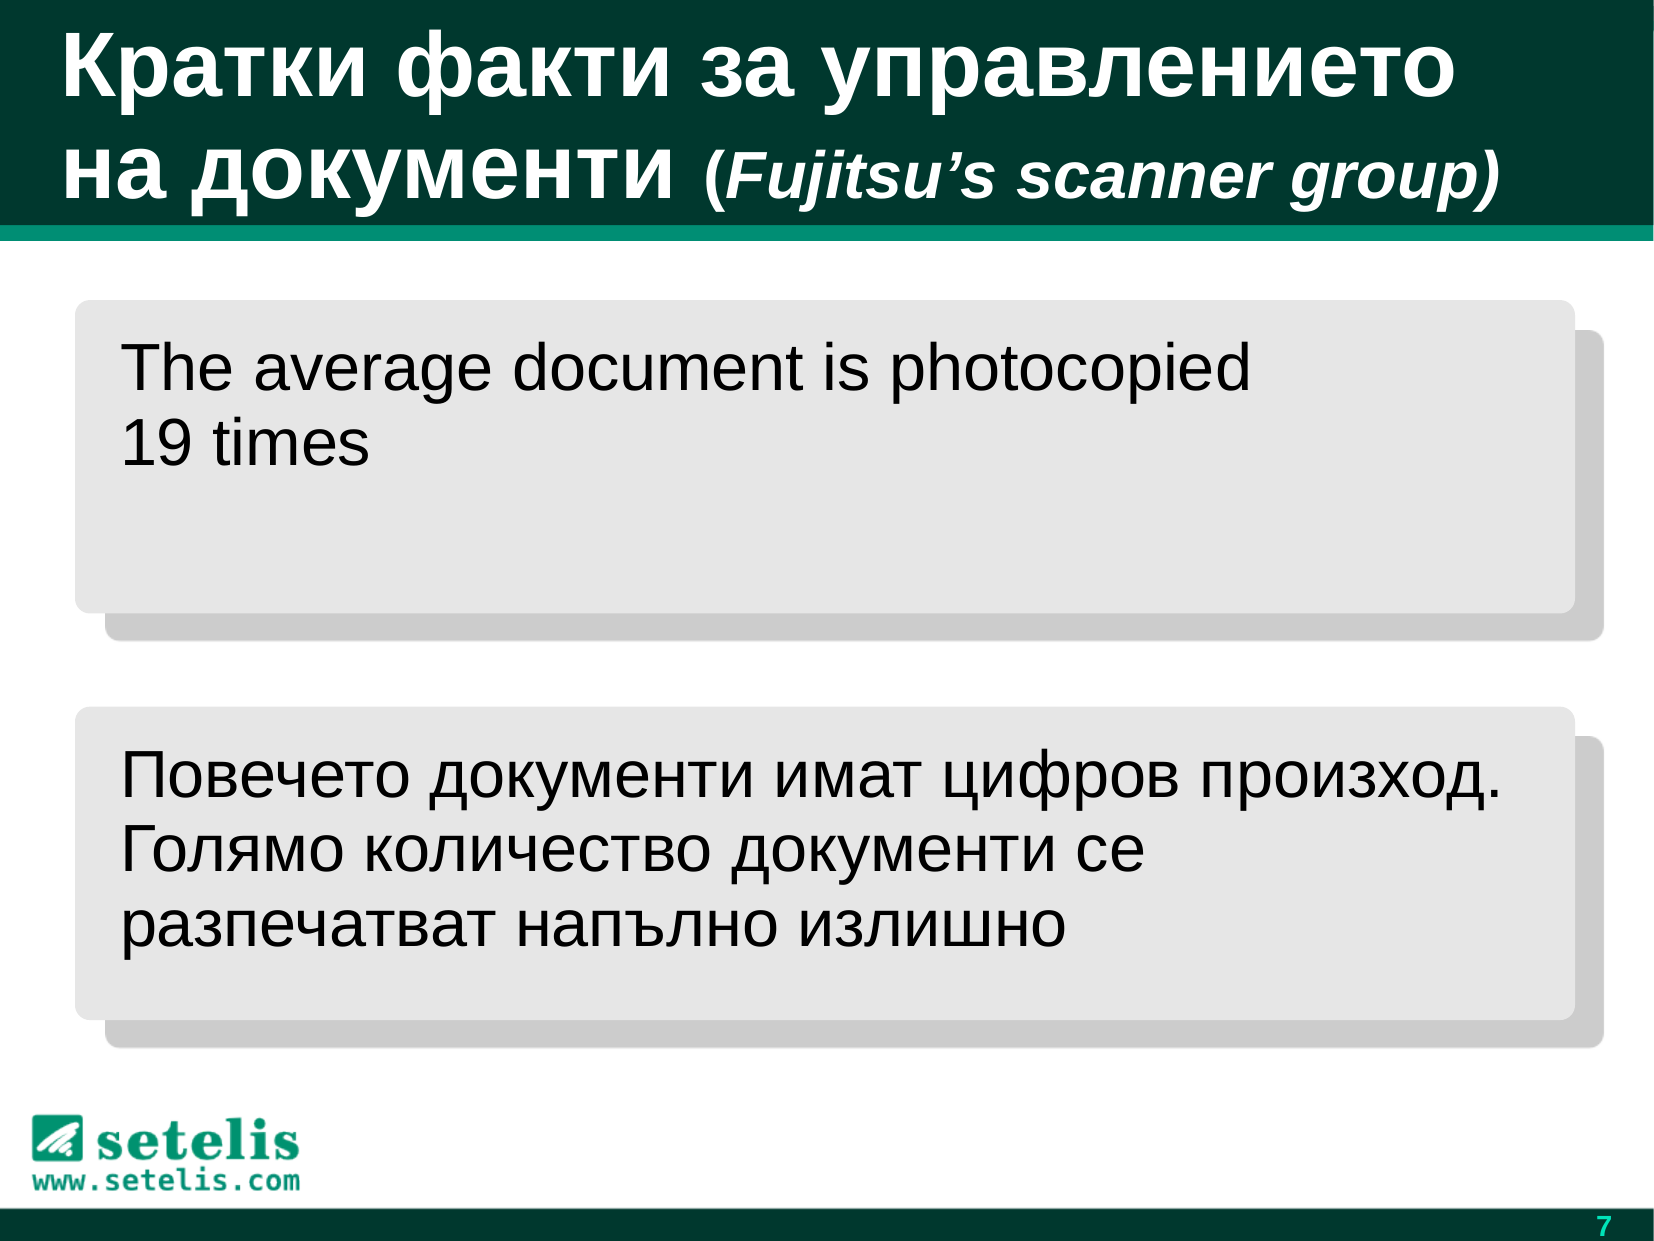

# Кратки факти за управлението на документи (Fujitsu’s scanner group)
The average document is photocopied
19 times
Повечето документи имат цифров произход. Голямо количество документи се разпечатват напълно излишно
7